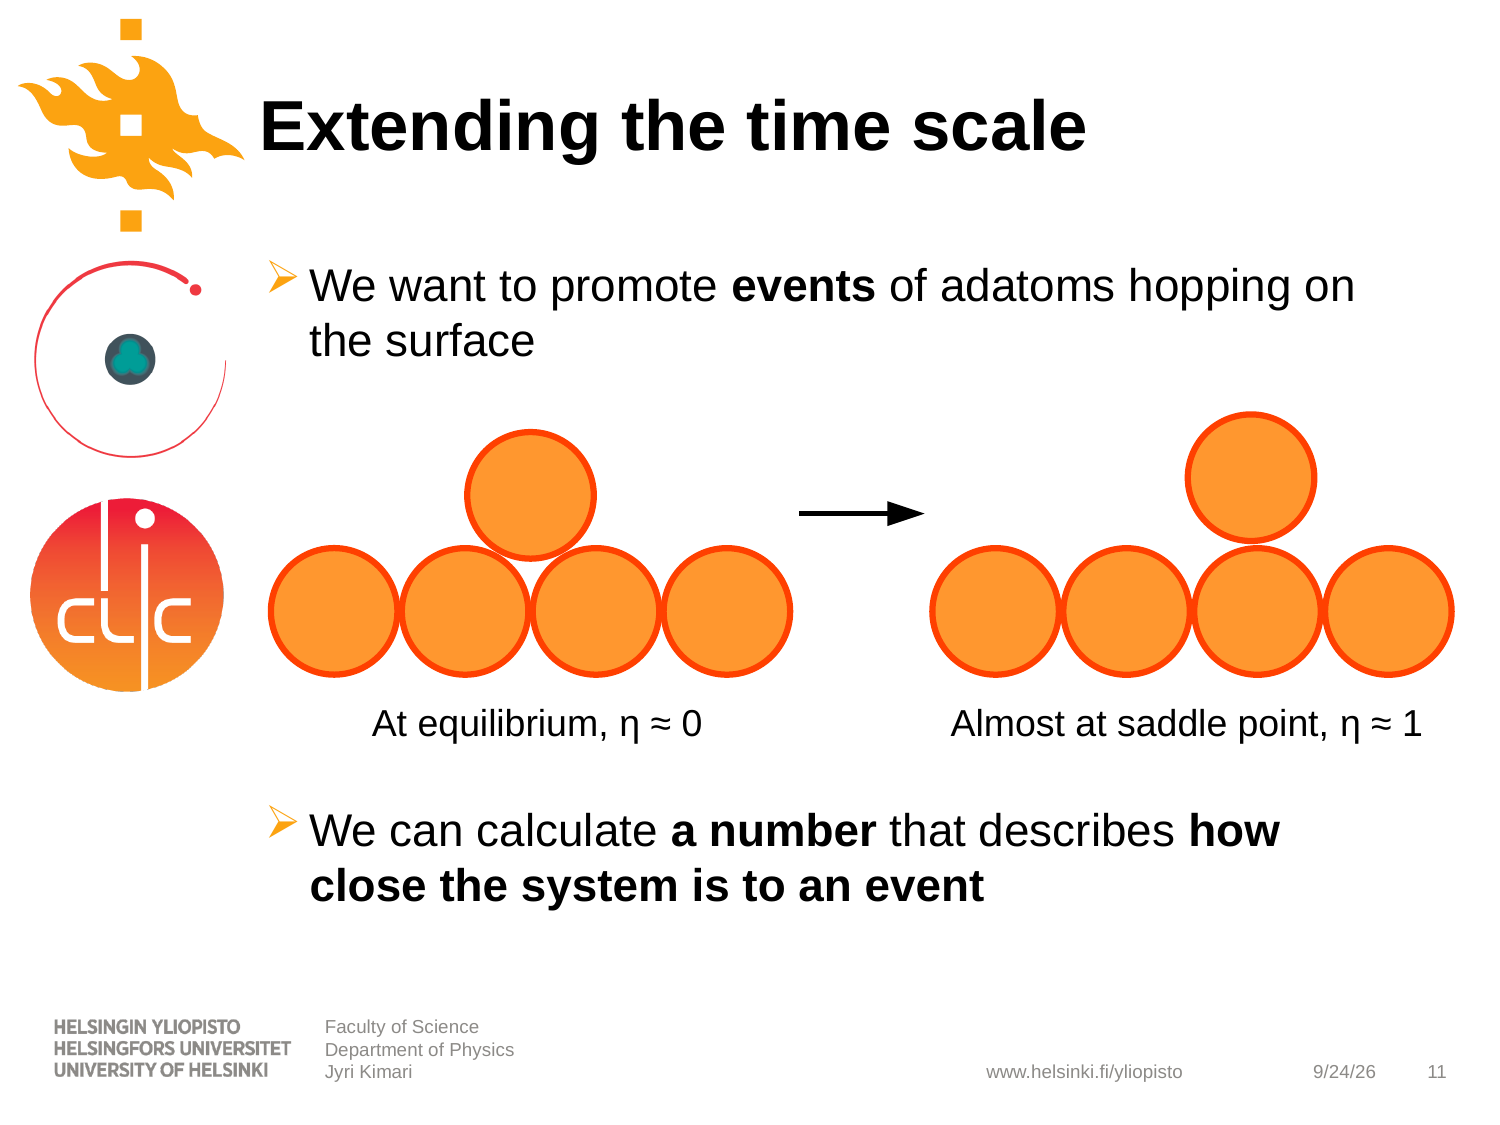

# Extending the time scale
We want to promote events of adatoms hopping on the surface
We can calculate a number that describes how close the system is to an event
At equilibrium, η ≈ 0
Almost at saddle point, η ≈ 1
Faculty of Science
Department of Physics
Jyri Kimari